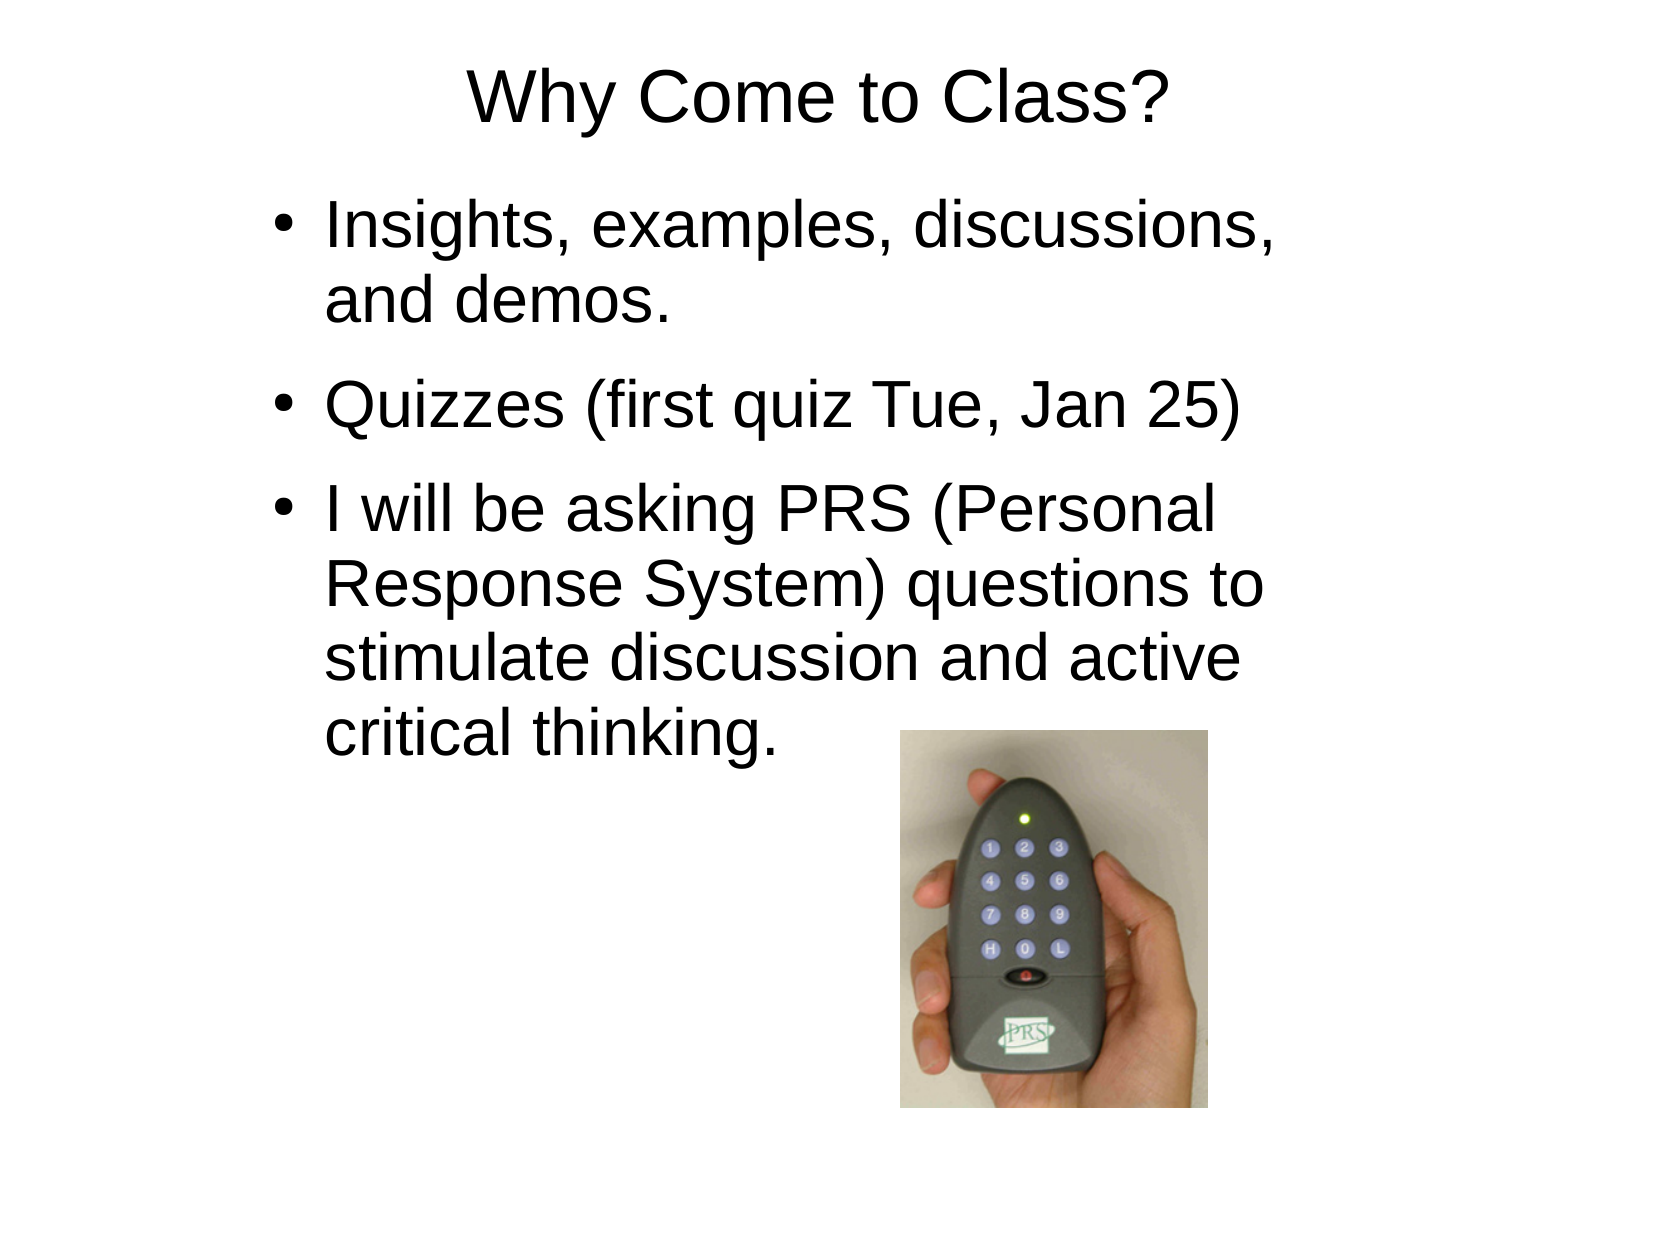

# Why Come to Class?
Insights, examples, discussions, and demos.
Quizzes (first quiz Tue, Jan 25)
I will be asking PRS (Personal Response System) questions to stimulate discussion and active critical thinking.